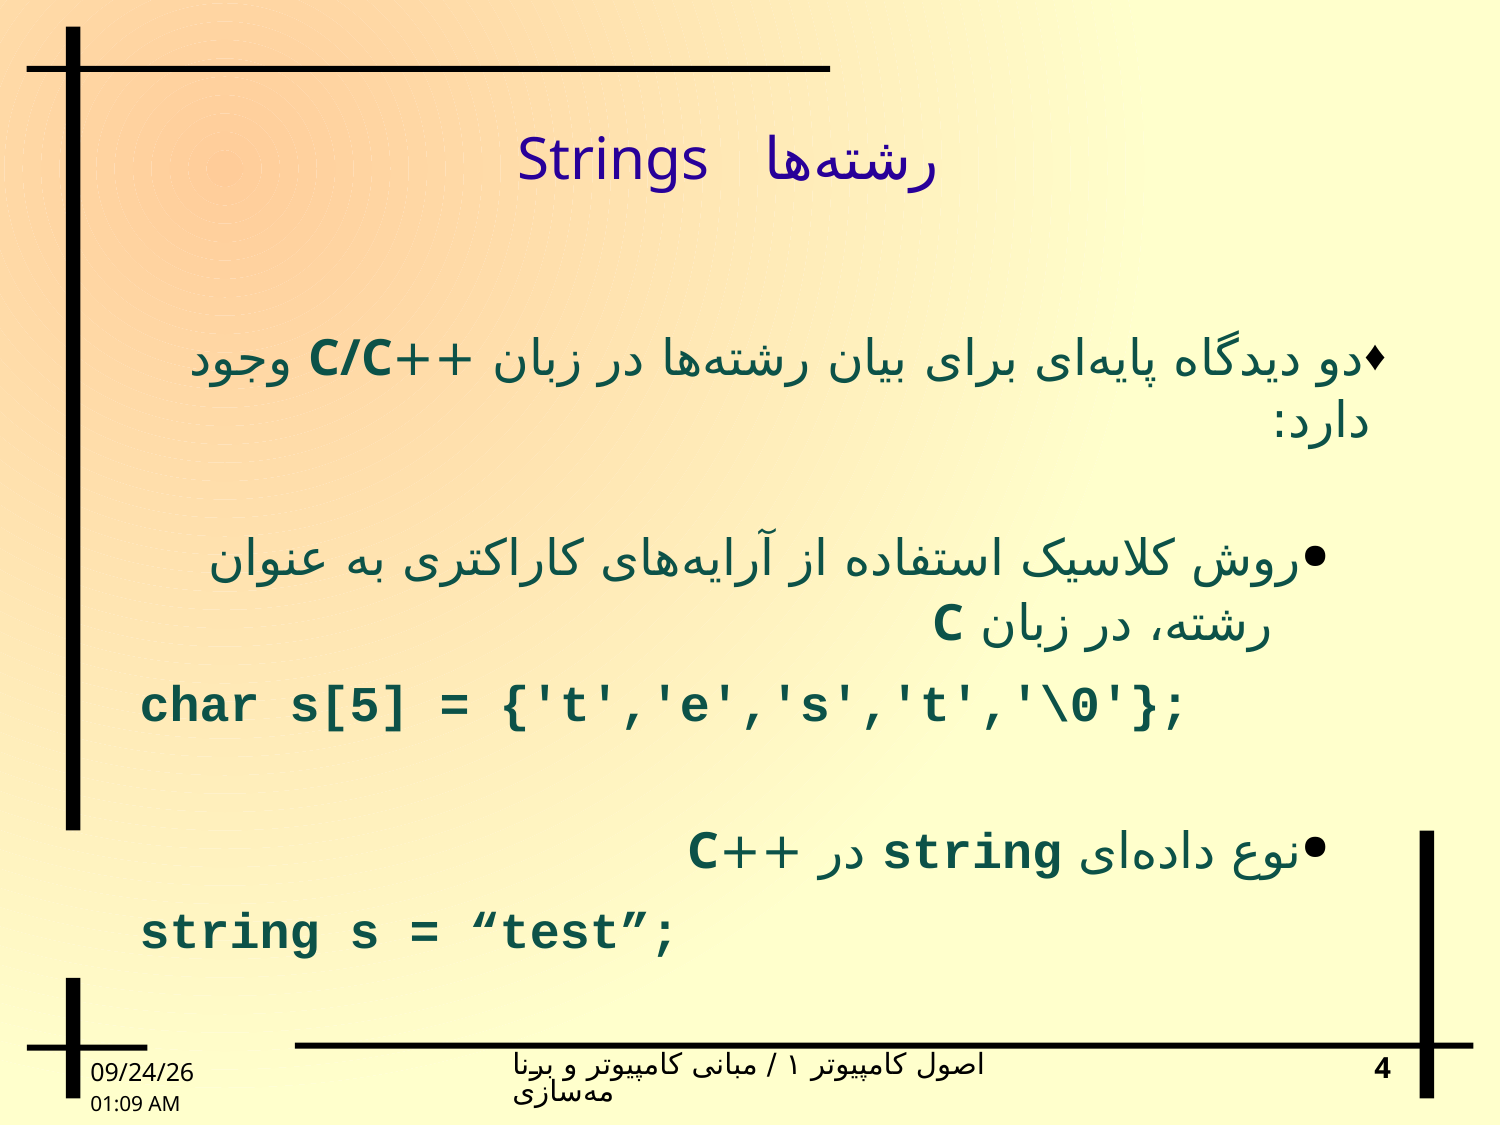

# رشته‌ها Strings
دو دیدگاه پایه‌ای برای بیان رشته‌ها در زبان ++C/C وجود دارد:
روش کلاسیک استفاده از آرایه‌های کاراکتری به عنوان رشته‌، در زبان C
char s[5] = {'t','e','s','t','\0'};
نوع داده‌ای string در ++C
string s = “test”;
اصول کامپیوتر ۱ / مبانی کامپیوتر و برنامه‌سازی
4